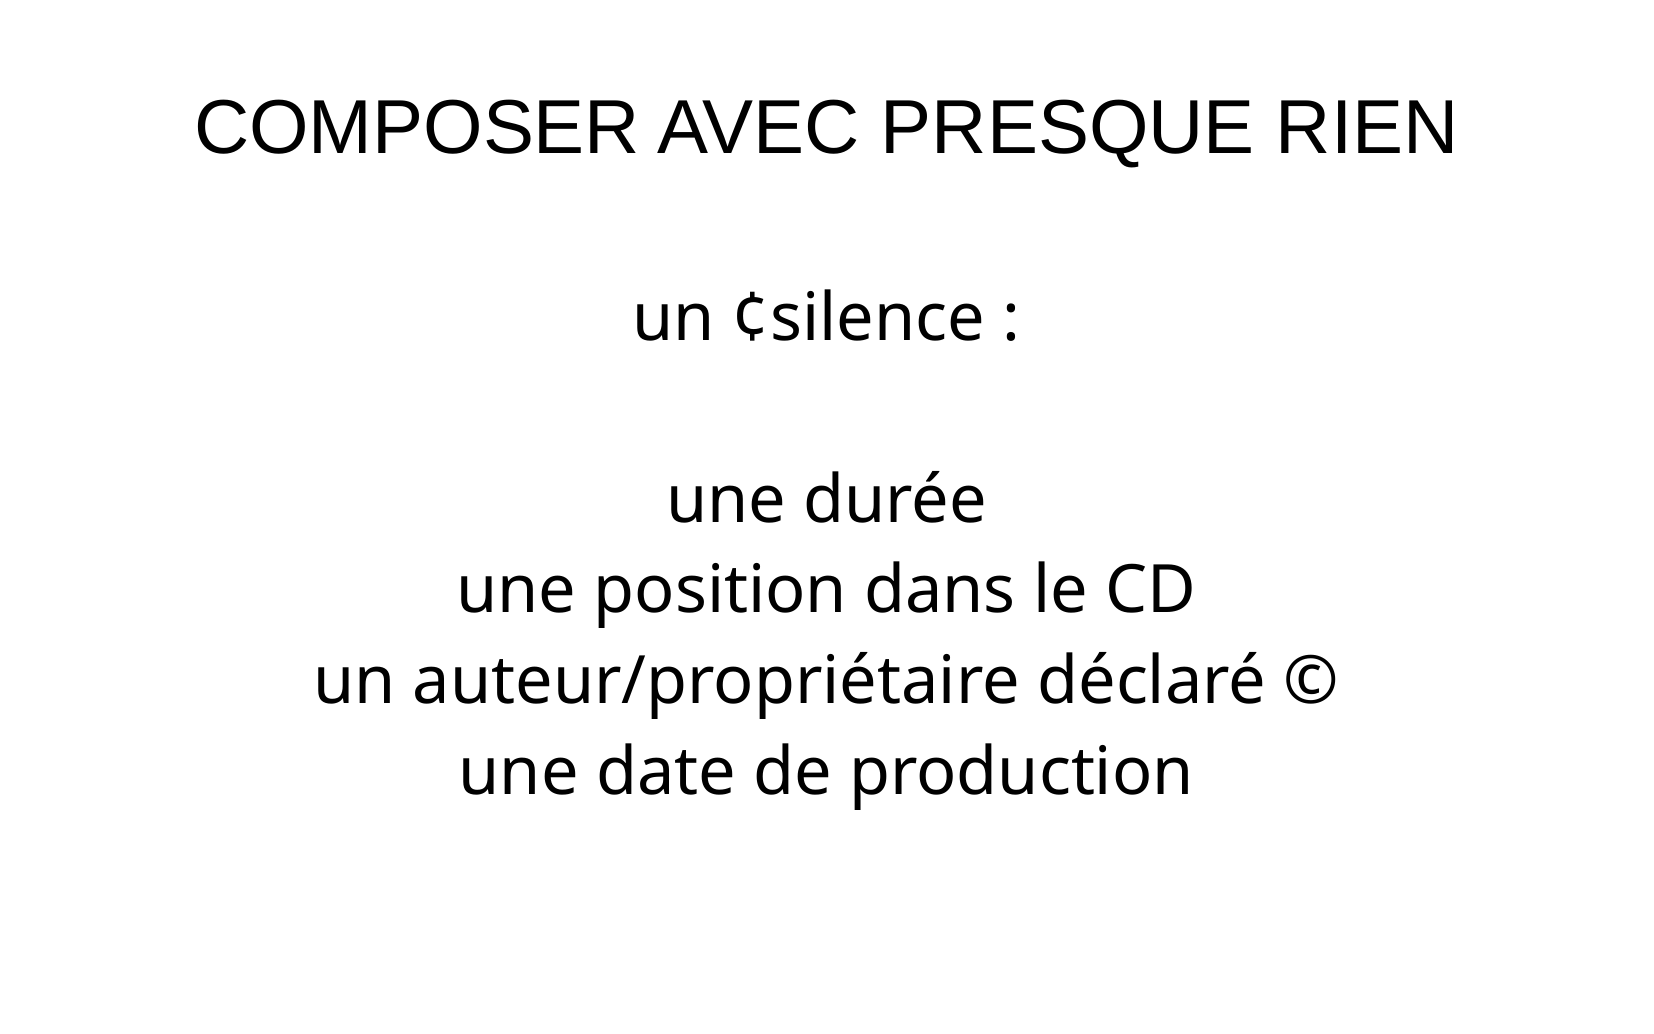

# COMPOSER AVEC PRESQUE RIEN
un ¢silence :
une durée
une position dans le CD
un auteur/propriétaire déclaré ©
une date de production